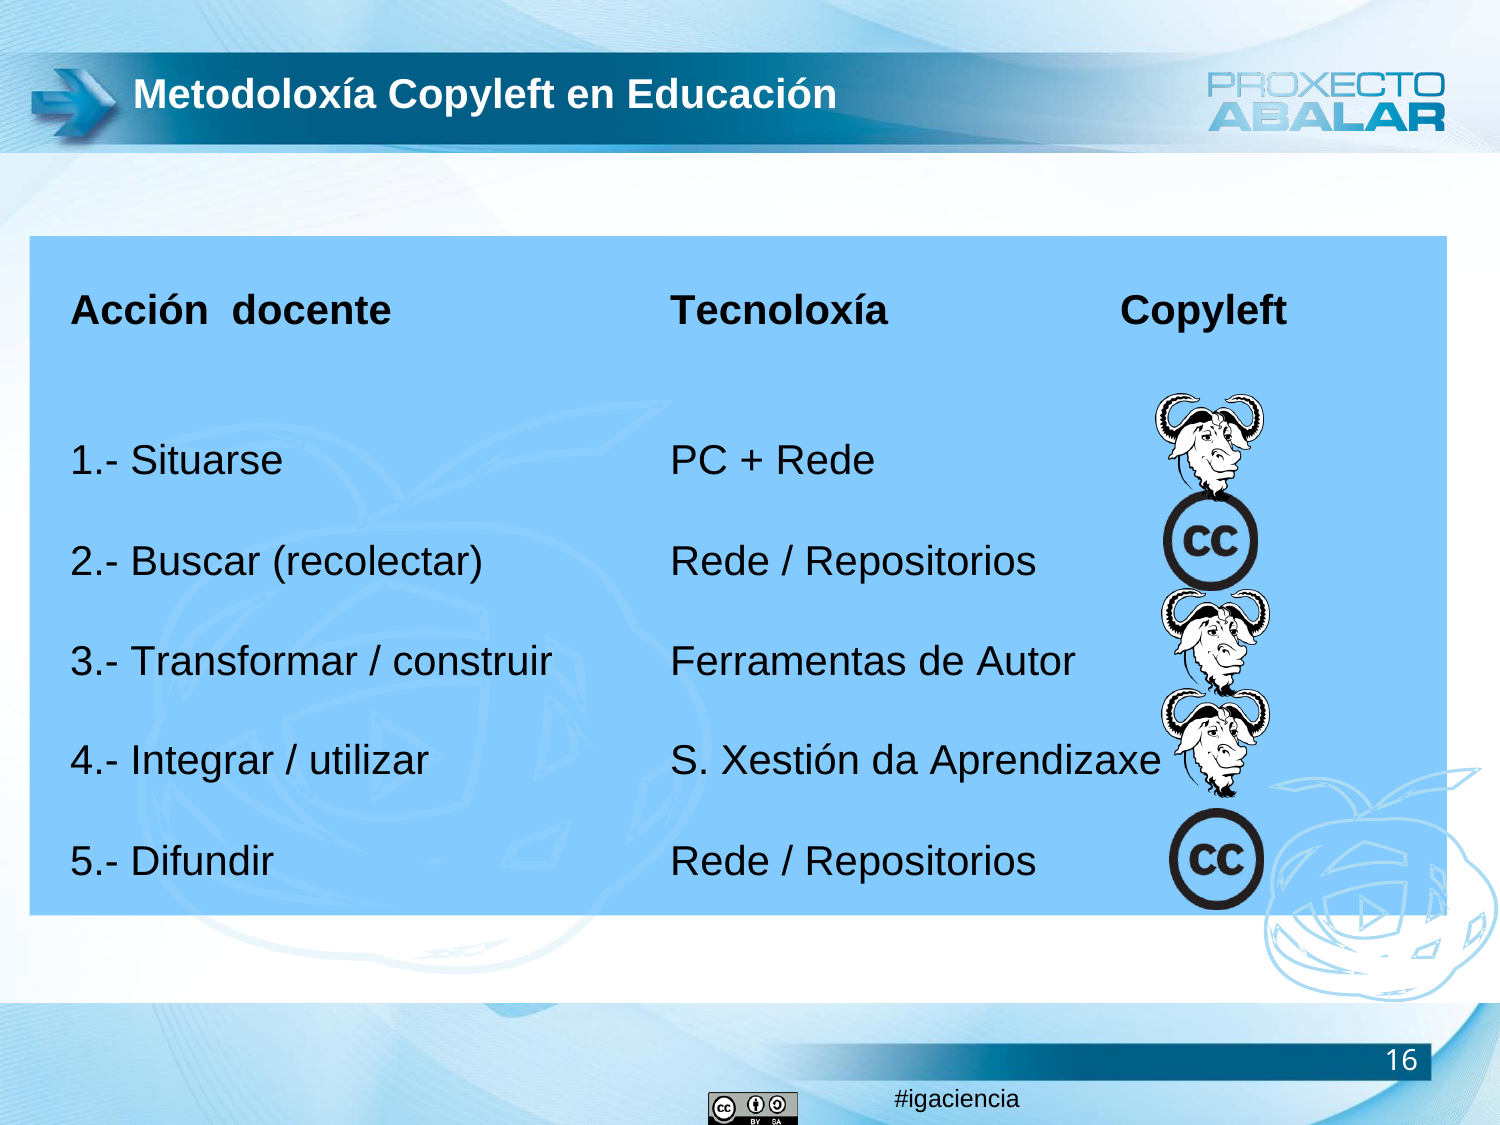

Metodoloxía Copyleft en Educación
Acción	 docente		Tecnoloxía		Copyleft
1.- Situarse			PC + Rede
2.- Buscar (recolectar)		Rede / Repositorios
3.- Transformar / construir	Ferramentas de Autor
4.- Integrar / utilizar		S. Xestión da Aprendizaxe
5.- Difundir			Rede / Repositorios
#igaciencia